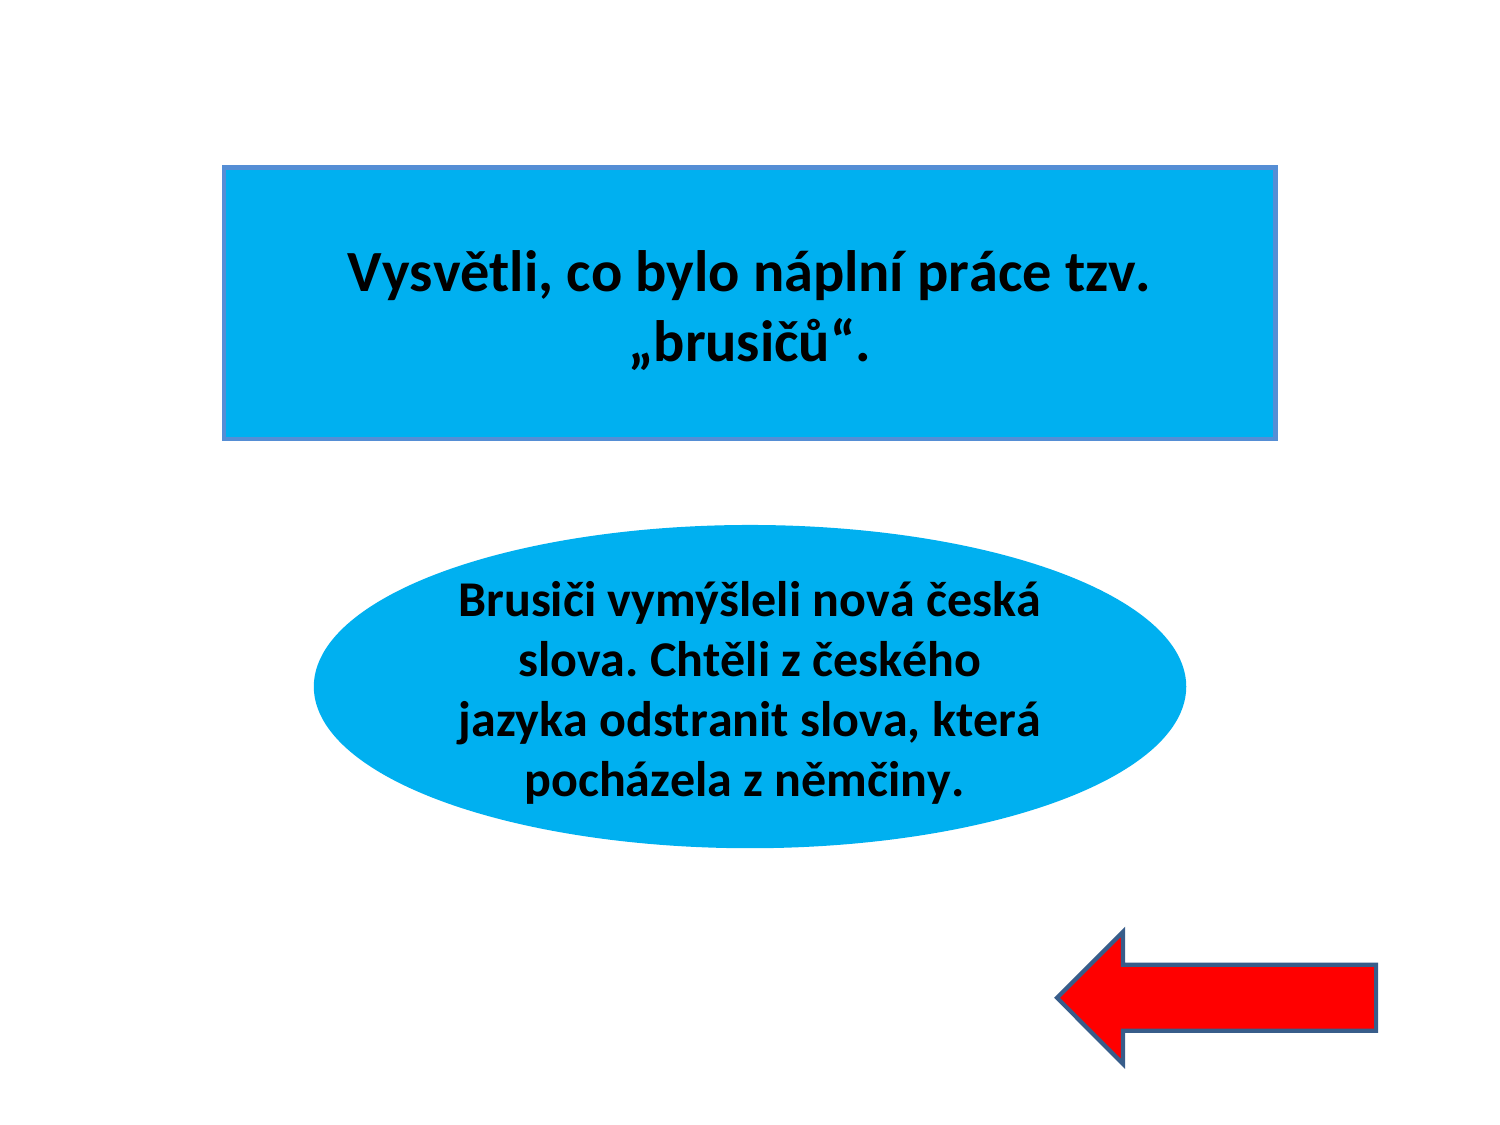

Vysvětli, co bylo náplní práce tzv. „brusičů“.
Brusiči vymýšleli nová česká slova. Chtěli z českého jazyka odstranit slova, která pocházela z němčiny.